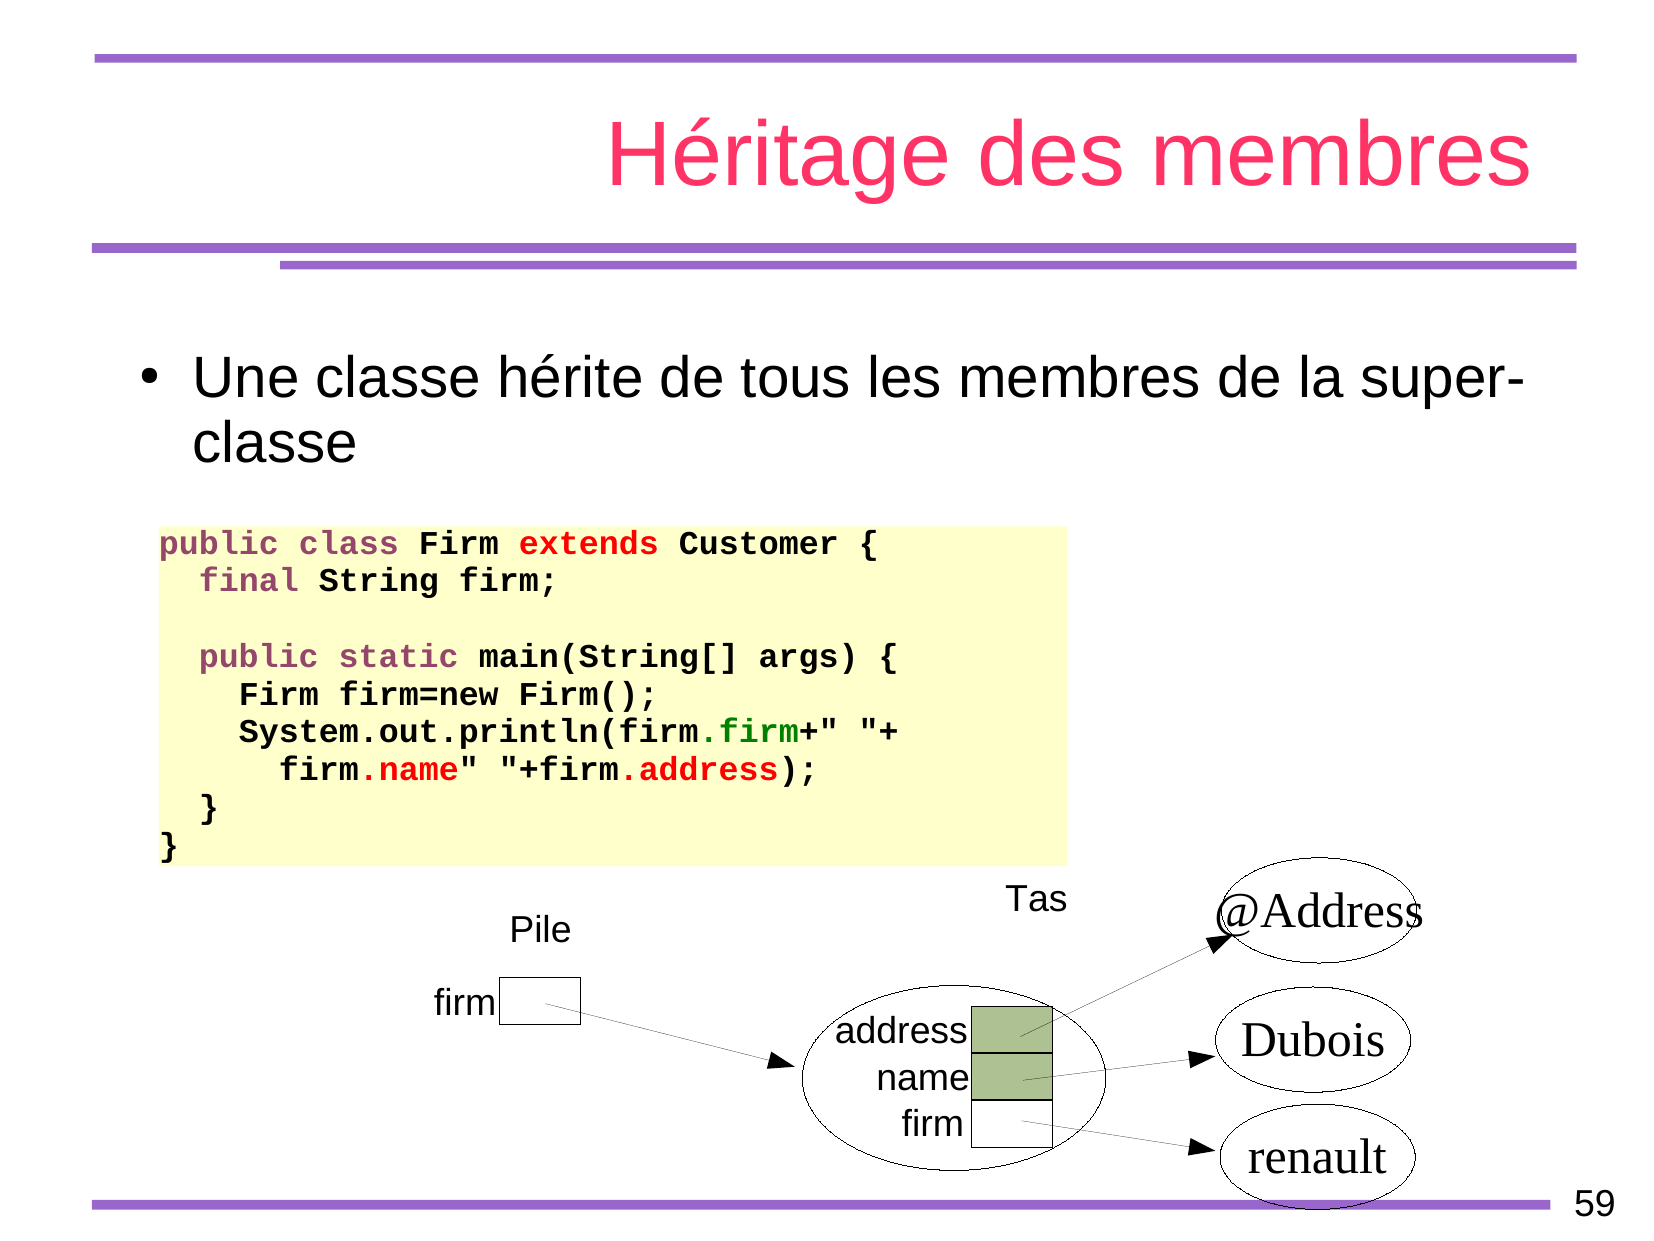

# Héritage des membres
Une classe hérite de tous les membres de la super-classe
public class Firm extends Customer {
 final String firm;
 public static main(String[] args) {
 Firm firm=new Firm();
 System.out.println(firm.firm+" "+
 firm.name" "+firm.address);
 }
}
@Address
Tas
Pile
firm
Dubois
address
name
firm
renault